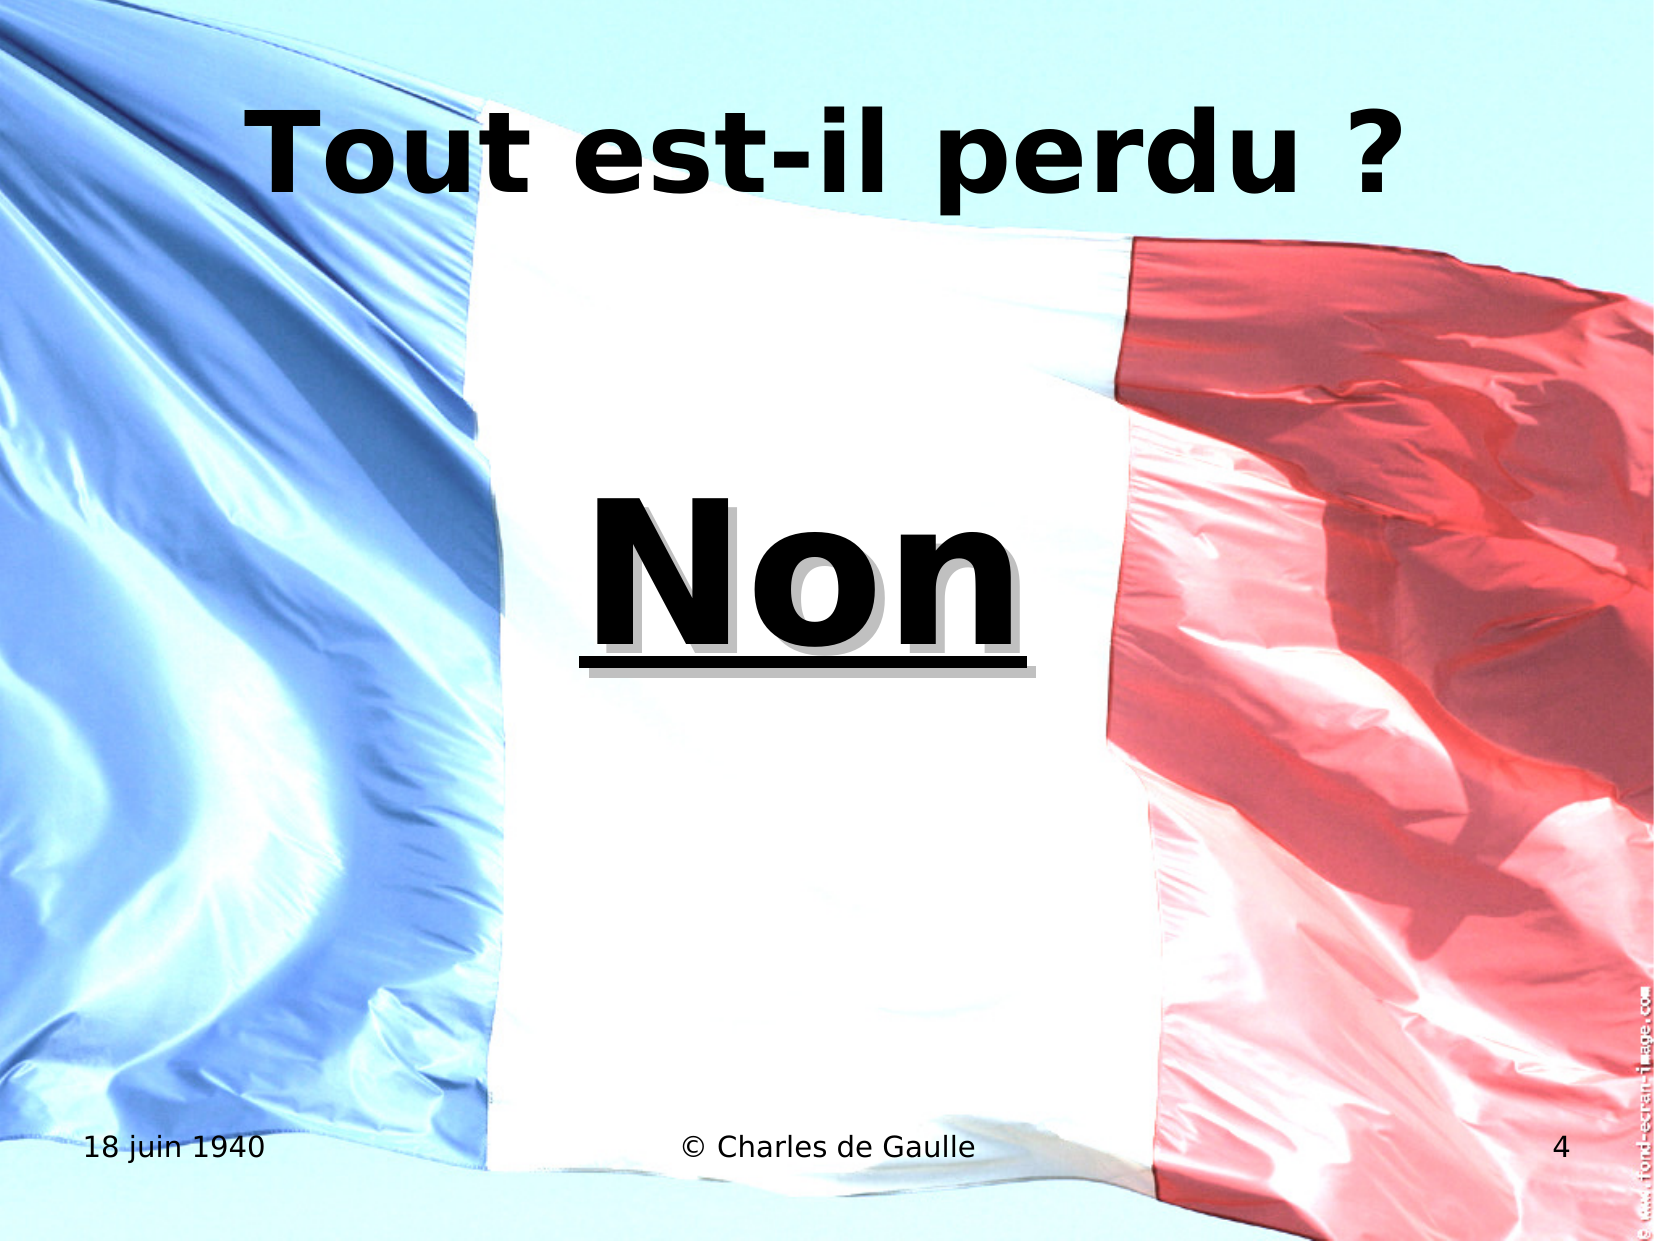

# Tout est-il perdu ?
Non
18 juin 1940
© Charles de Gaulle
4